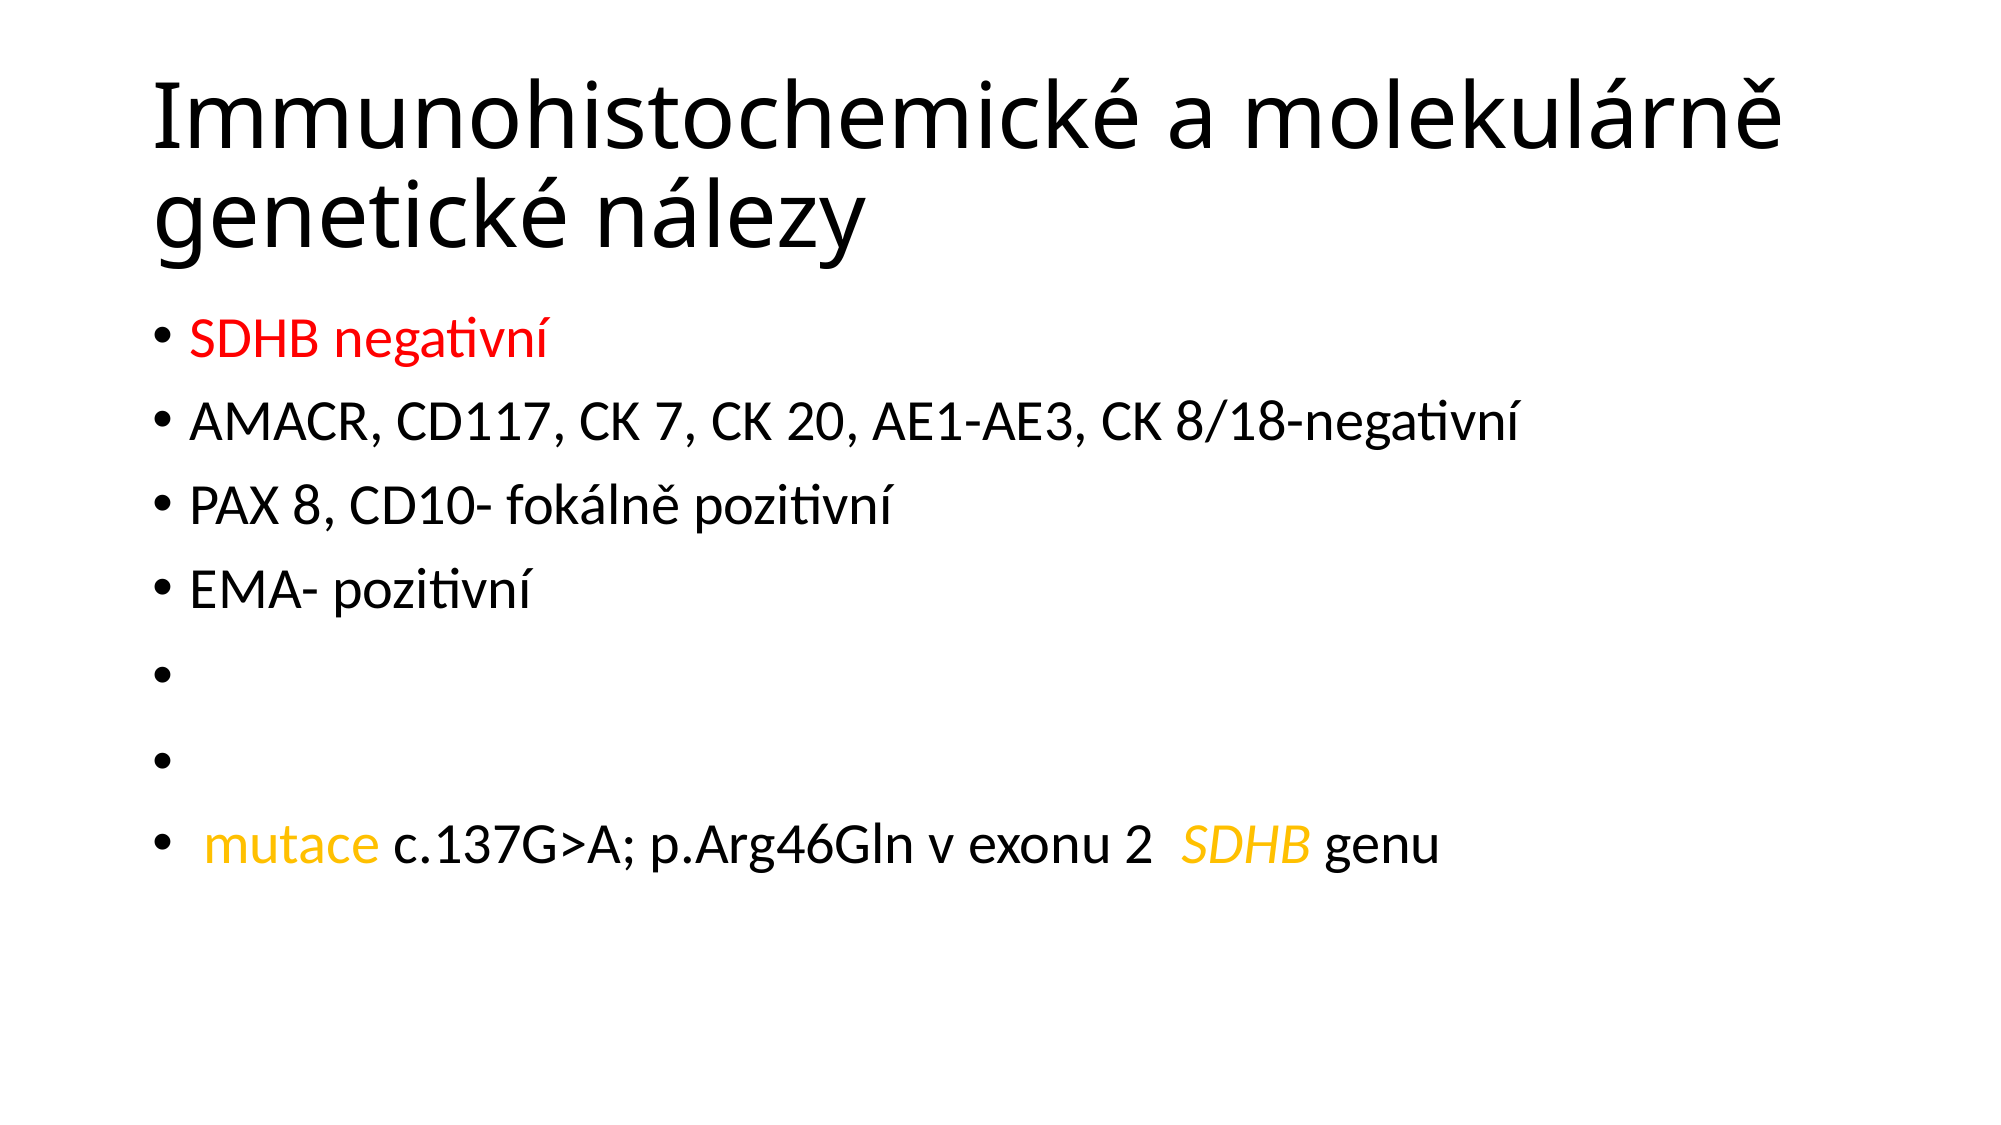

# Immunohistochemické a molekulárně genetické nálezy
SDHB negativní
AMACR, CD117, CK 7, CK 20, AE1-AE3, CK 8/18-negativní
PAX 8, CD10- fokálně pozitivní
EMA- pozitivní
 mutace c.137G>A; p.Arg46Gln v exonu 2 SDHB genu